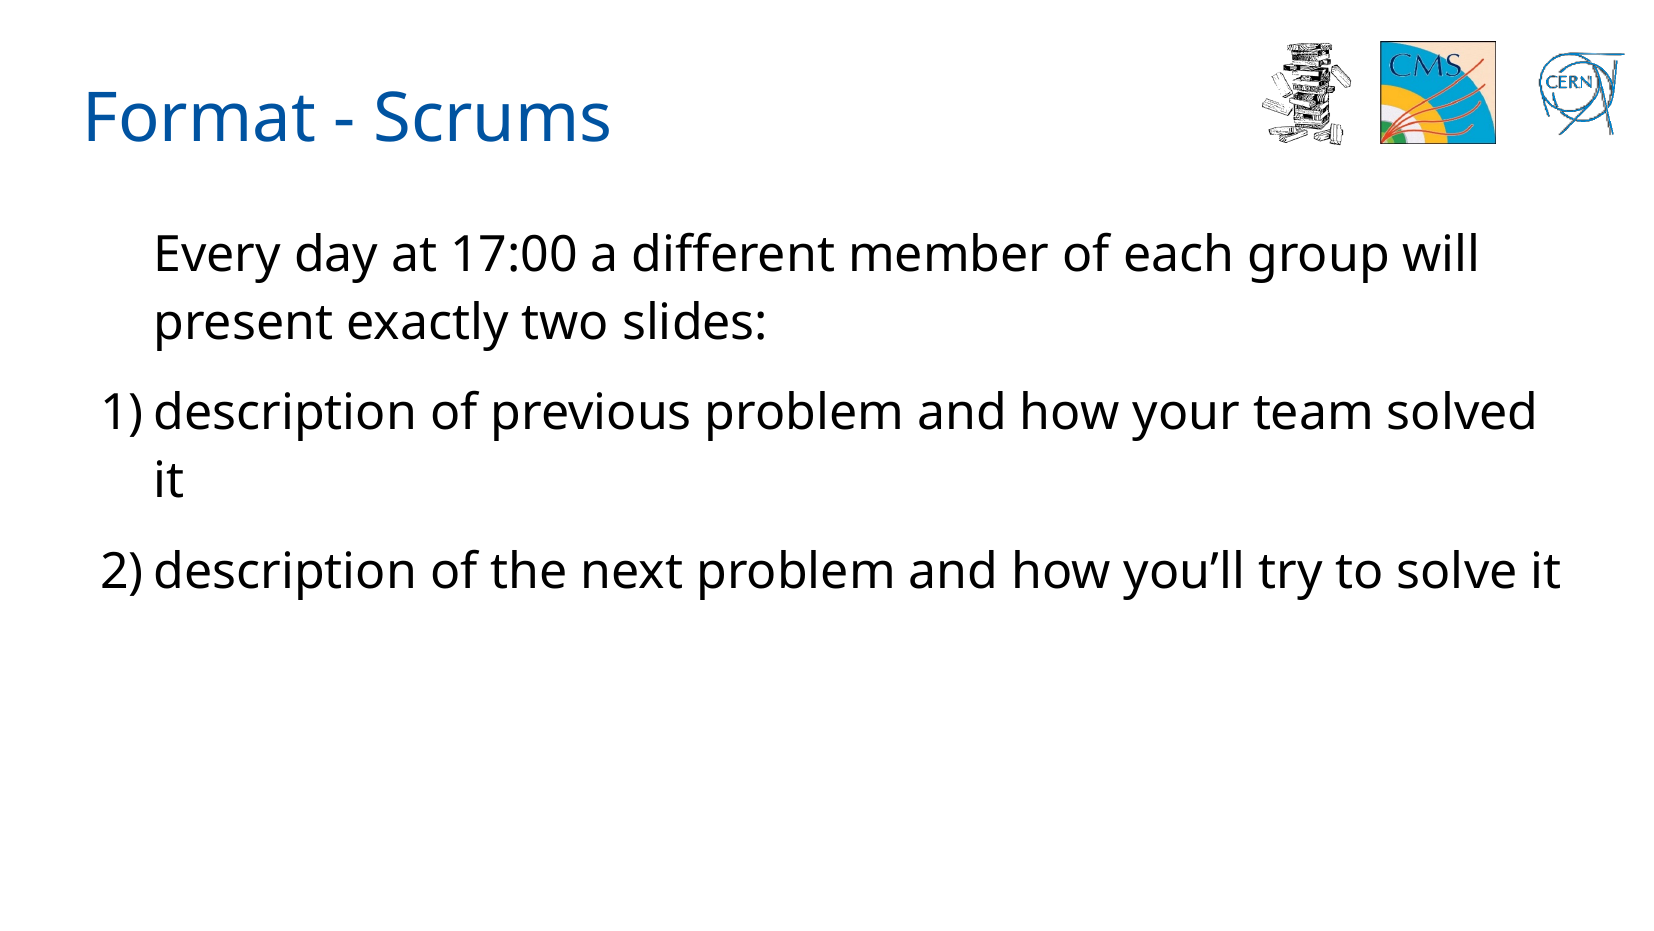

# Format - Scrums
Every day at 17:00 a different member of each group will present exactly two slides:
description of previous problem and how your team solved it
description of the next problem and how you’ll try to solve it